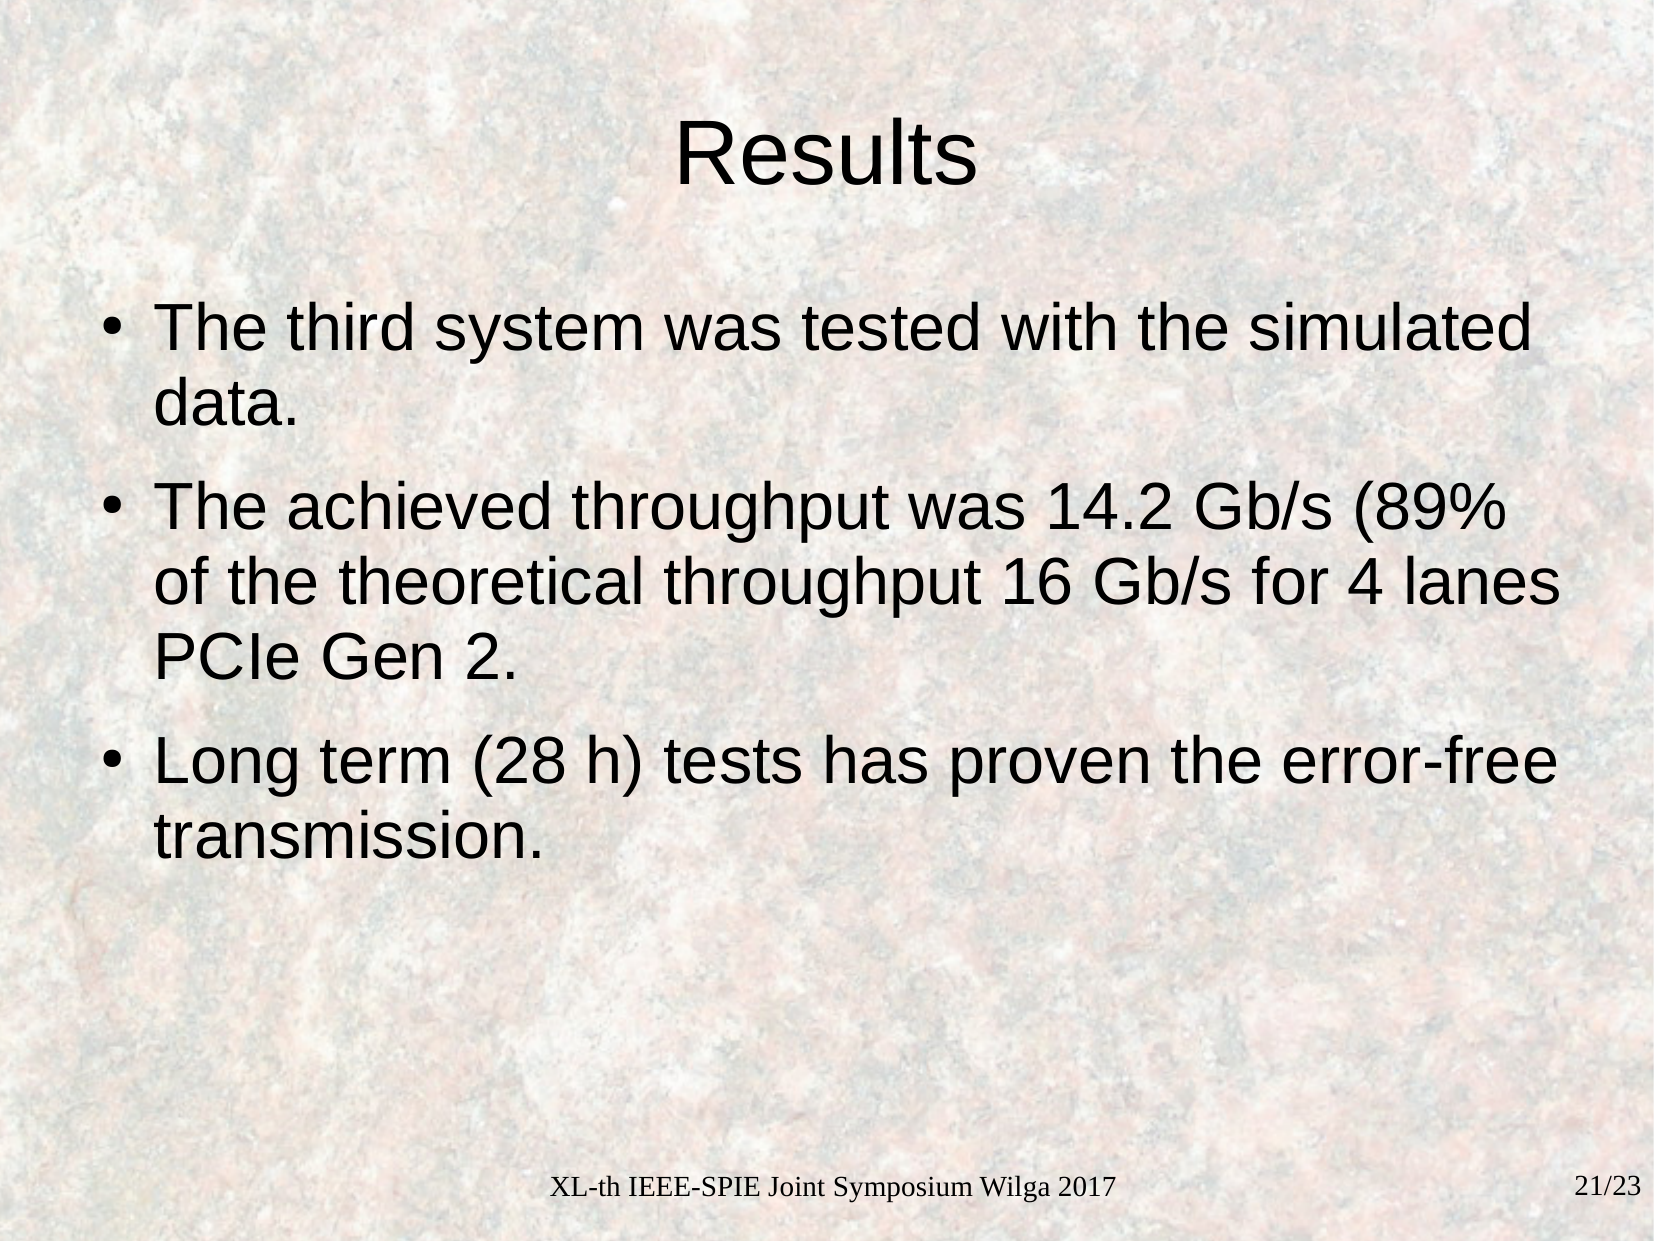

# Results
The third system was tested with the simulated data.
The achieved throughput was 14.2 Gb/s (89% of the theoretical throughput 16 Gb/s for 4 lanes PCIe Gen 2.
Long term (28 h) tests has proven the error-free transmission.
21
CBM Collaboration Meeting 03.2017